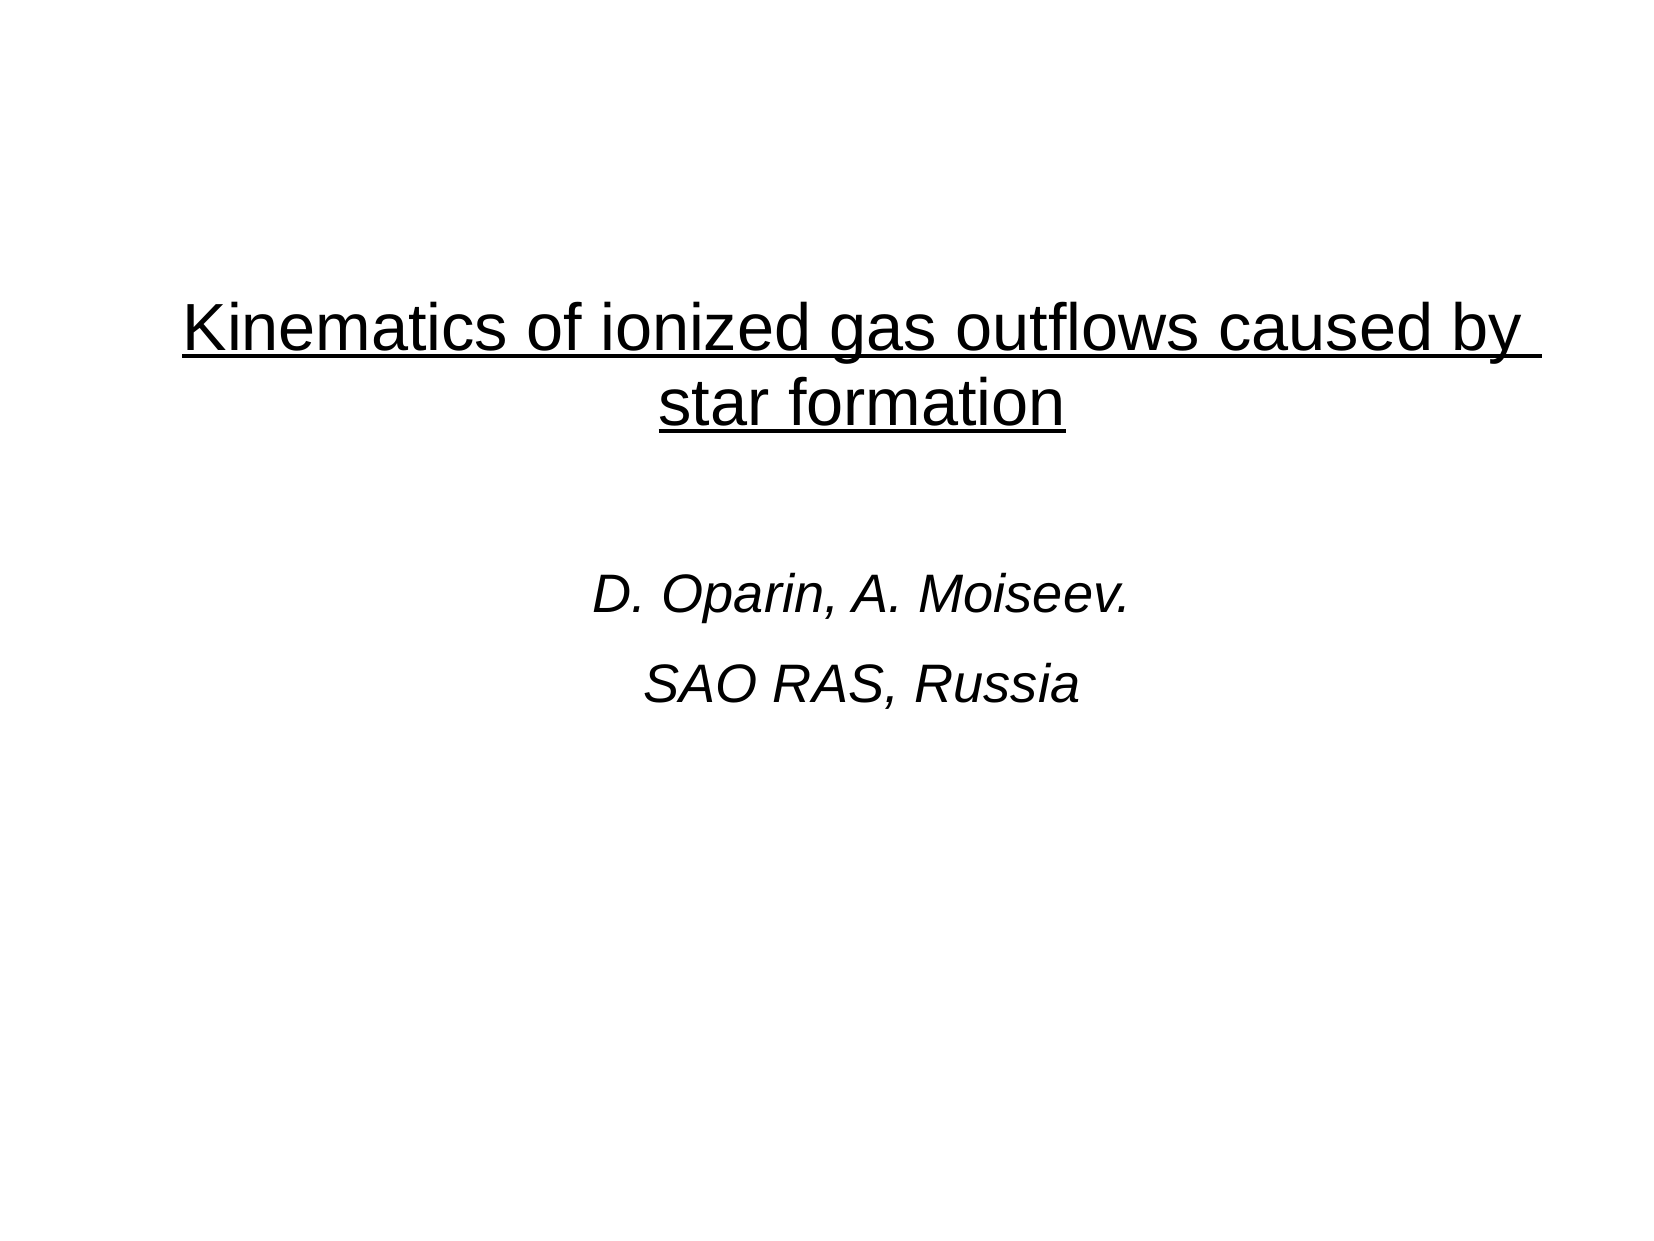

#
Kinematics of ionized gas outflows caused by star formation
D. Oparin, A. Moiseev.
SAO RAS, Russia